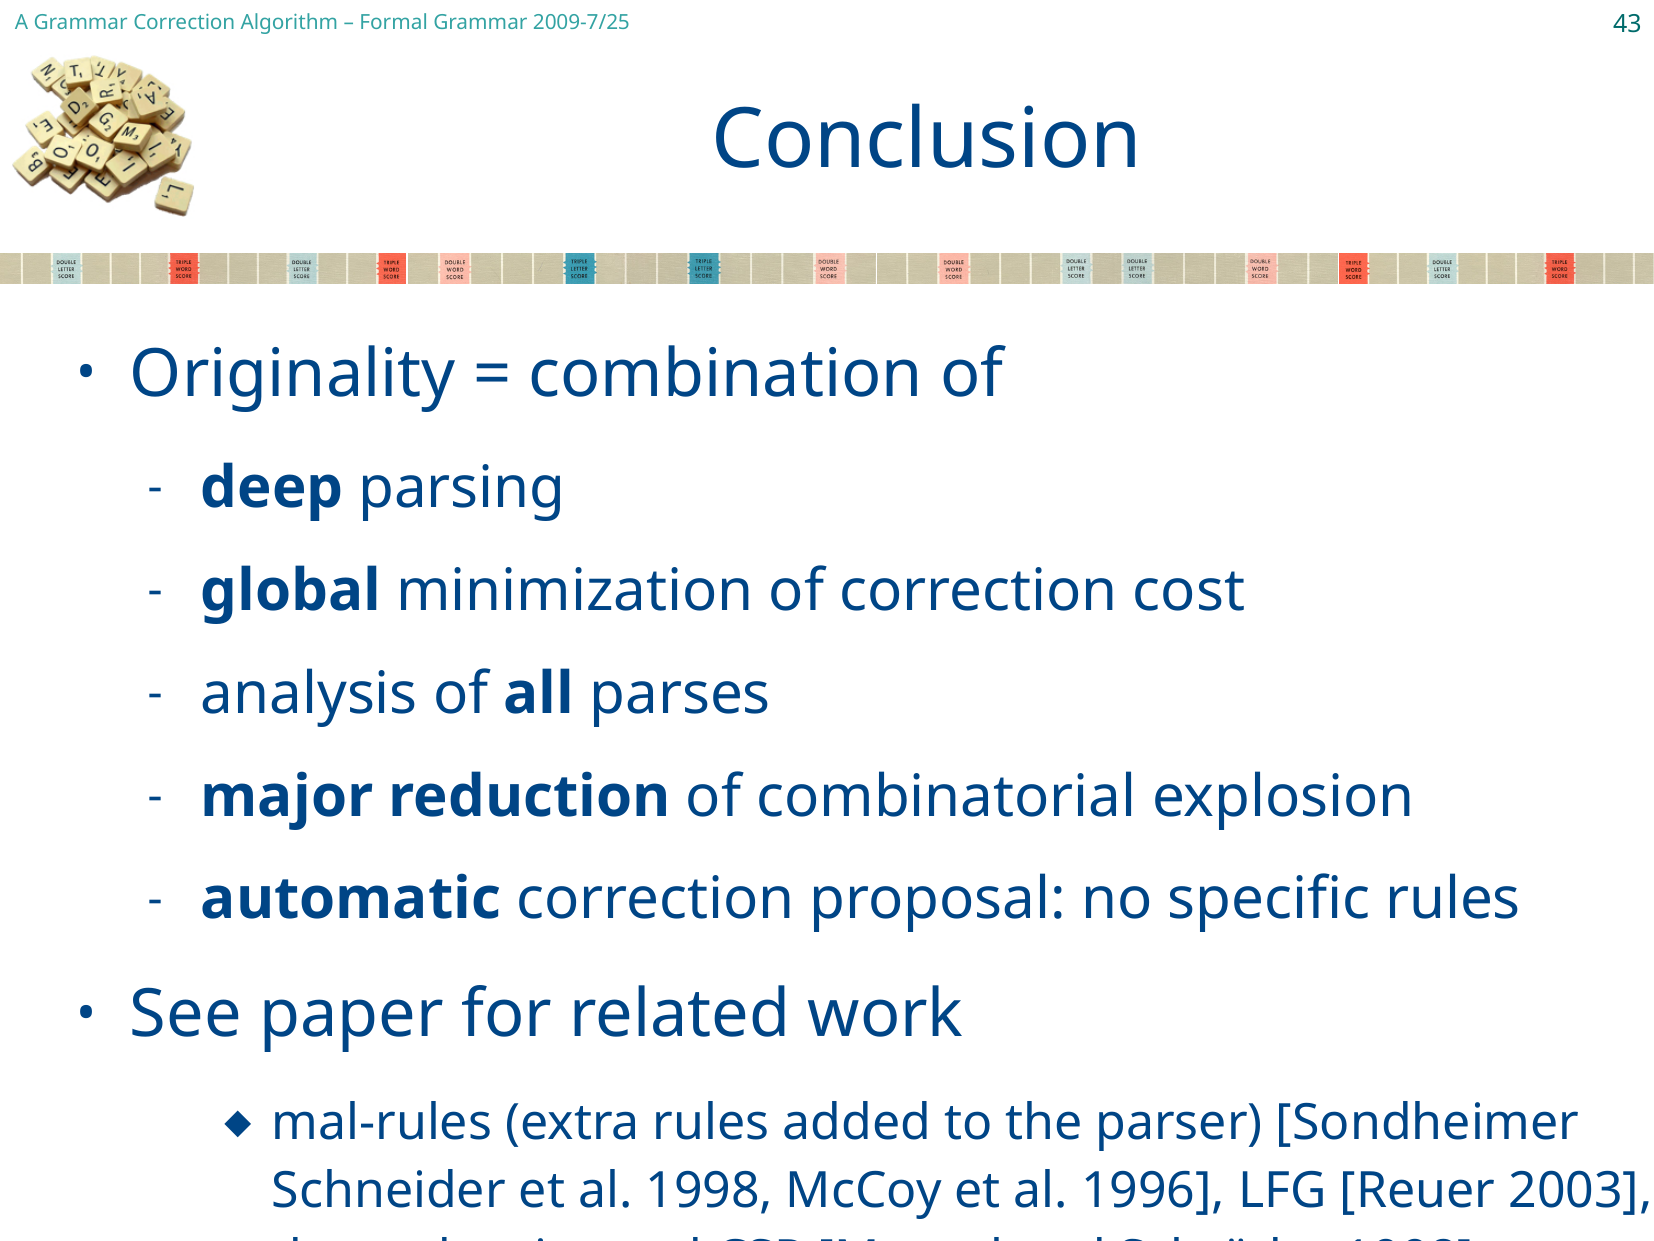

43
# Conclusion
Originality = combination of
deep parsing
global minimization of correction cost
analysis of all parses
major reduction of combinatorial explosion
automatic correction proposal: no specific rules
See paper for related work
mal-rules (extra rules added to the parser) [Sondheimer Schneider et al. 1998, McCoy et al. 1996], LFG [Reuer 2003], dependencies and CSP [Menzel and Schröder 1998], etc.